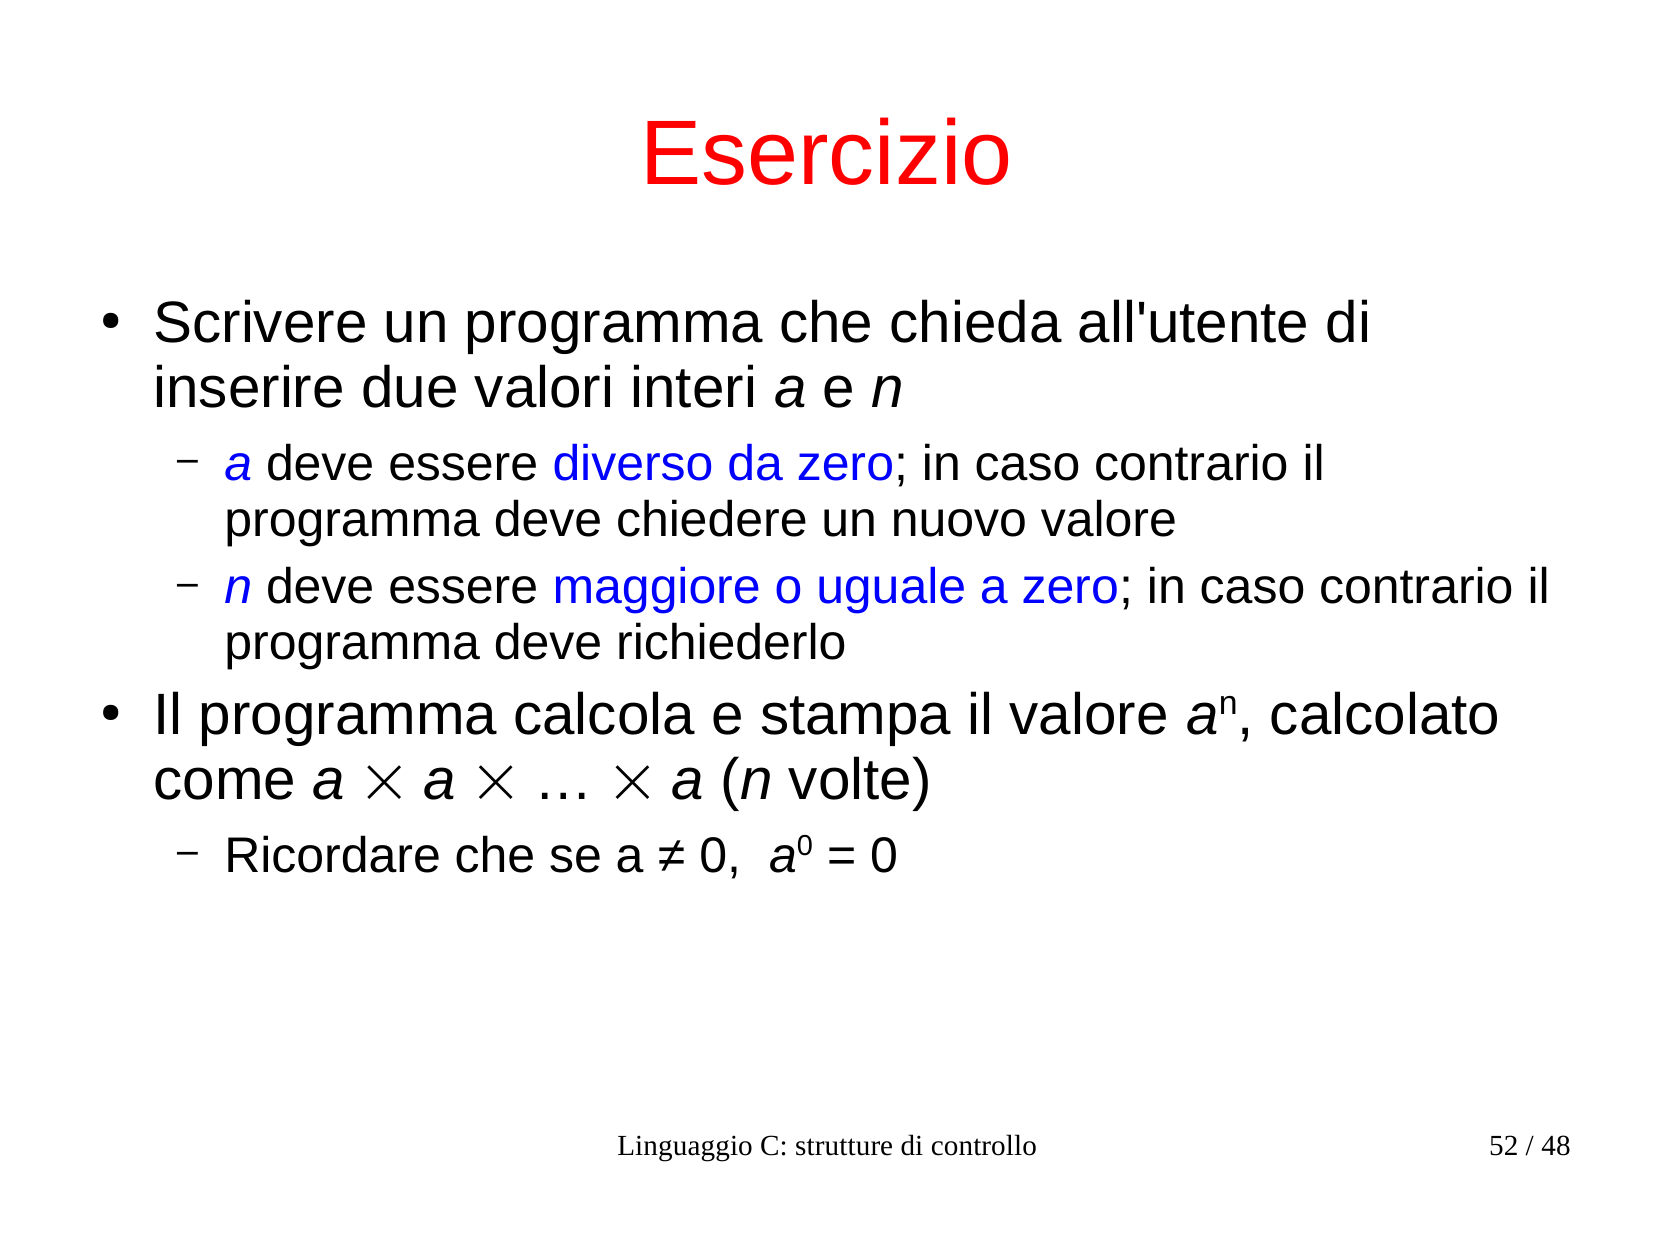

# Esercizio
Scrivere un programma che chieda all'utente di inserire due valori interi a e n
a deve essere diverso da zero; in caso contrario il programma deve chiedere un nuovo valore
n deve essere maggiore o uguale a zero; in caso contrario il programma deve richiederlo
Il programma calcola e stampa il valore an, calcolato come a ´ a ´ … ´ a (n volte)
Ricordare che se a ≠ 0, a0 = 0
Linguaggio C: strutture di controllo
52